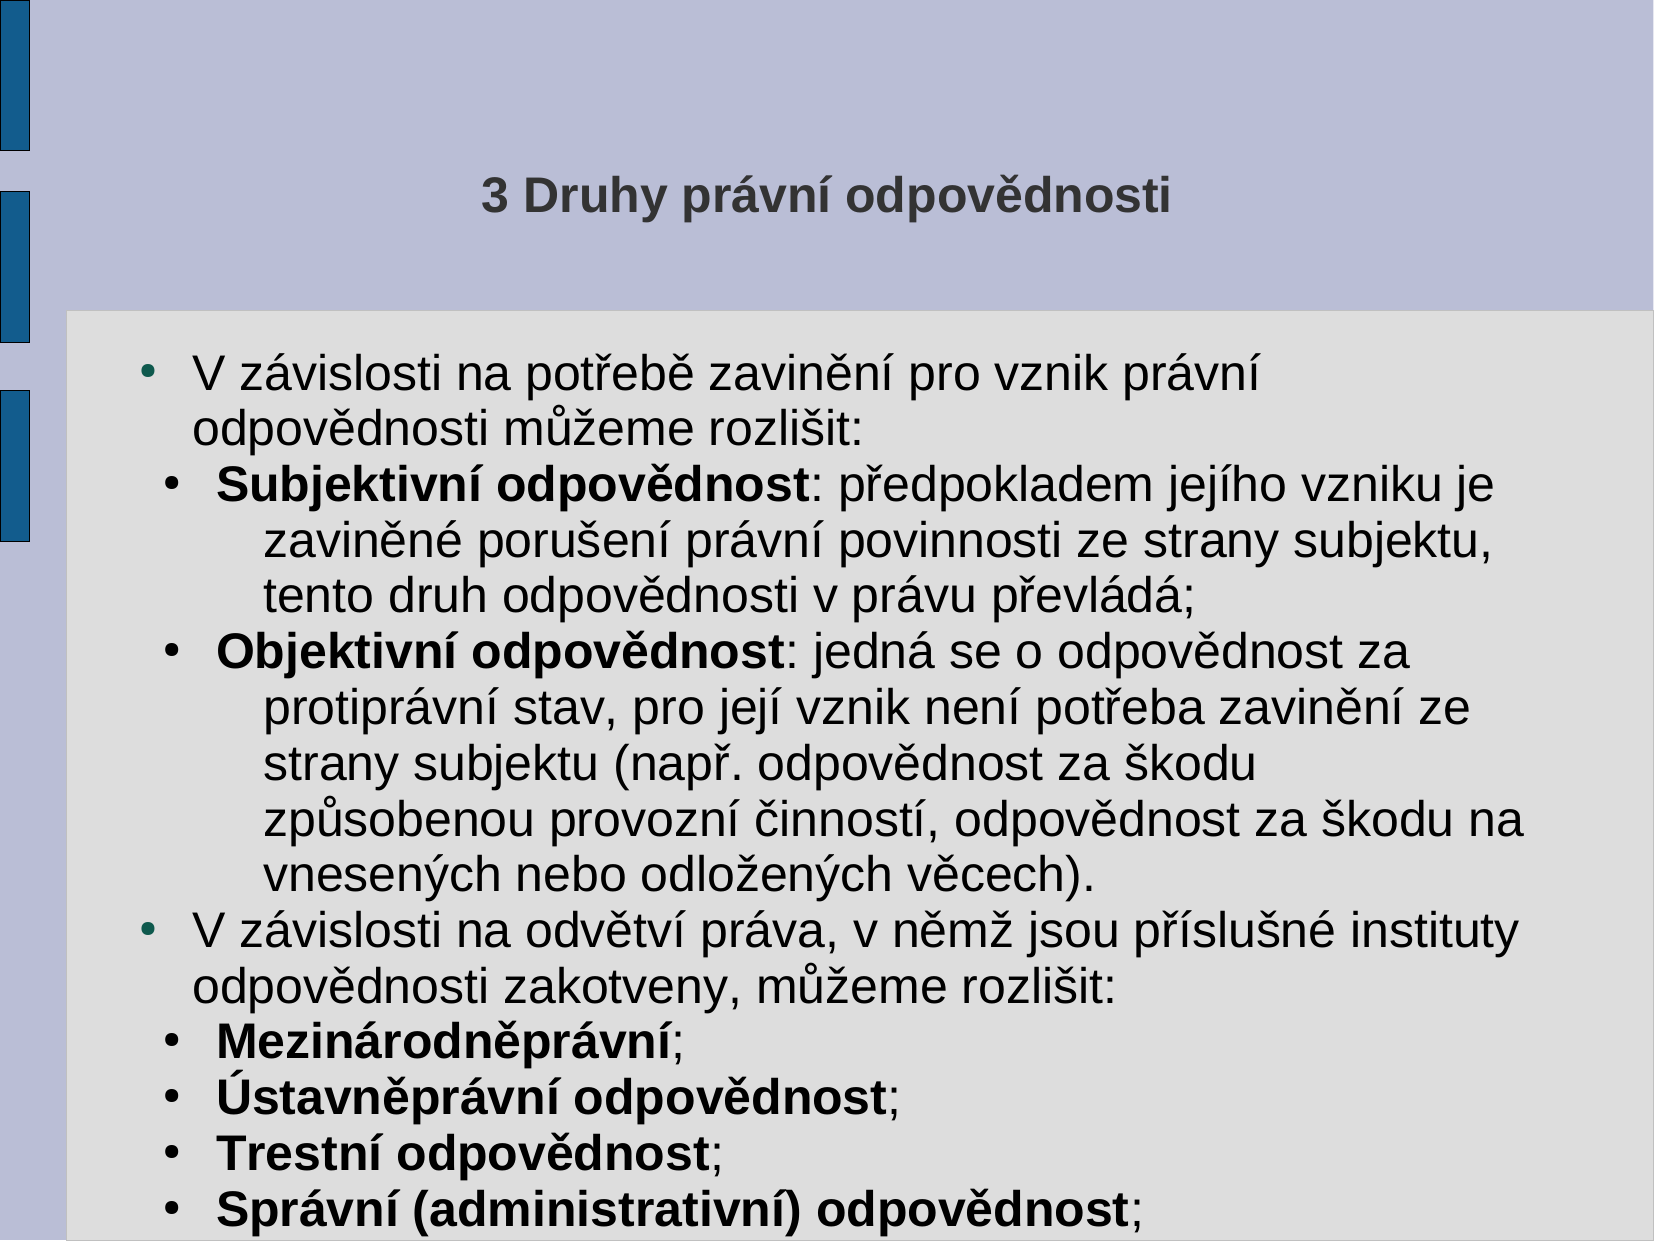

# 3 Druhy právní odpovědnosti
V závislosti na potřebě zavinění pro vznik právní odpovědnosti můžeme rozlišit:
Subjektivní odpovědnost: předpokladem jejího vzniku je zaviněné porušení právní povinnosti ze strany subjektu, tento druh odpovědnosti v právu převládá;
Objektivní odpovědnost: jedná se o odpovědnost za protiprávní stav, pro její vznik není potřeba zavinění ze strany subjektu (např. odpovědnost za škodu způsobenou provozní činností, odpovědnost za škodu na vnesených nebo odložených věcech).
V závislosti na odvětví práva, v němž jsou příslušné instituty odpovědnosti zakotveny, můžeme rozlišit:
Mezinárodněprávní;
Ústavněprávní odpovědnost;
Trestní odpovědnost;
Správní (administrativní) odpovědnost;